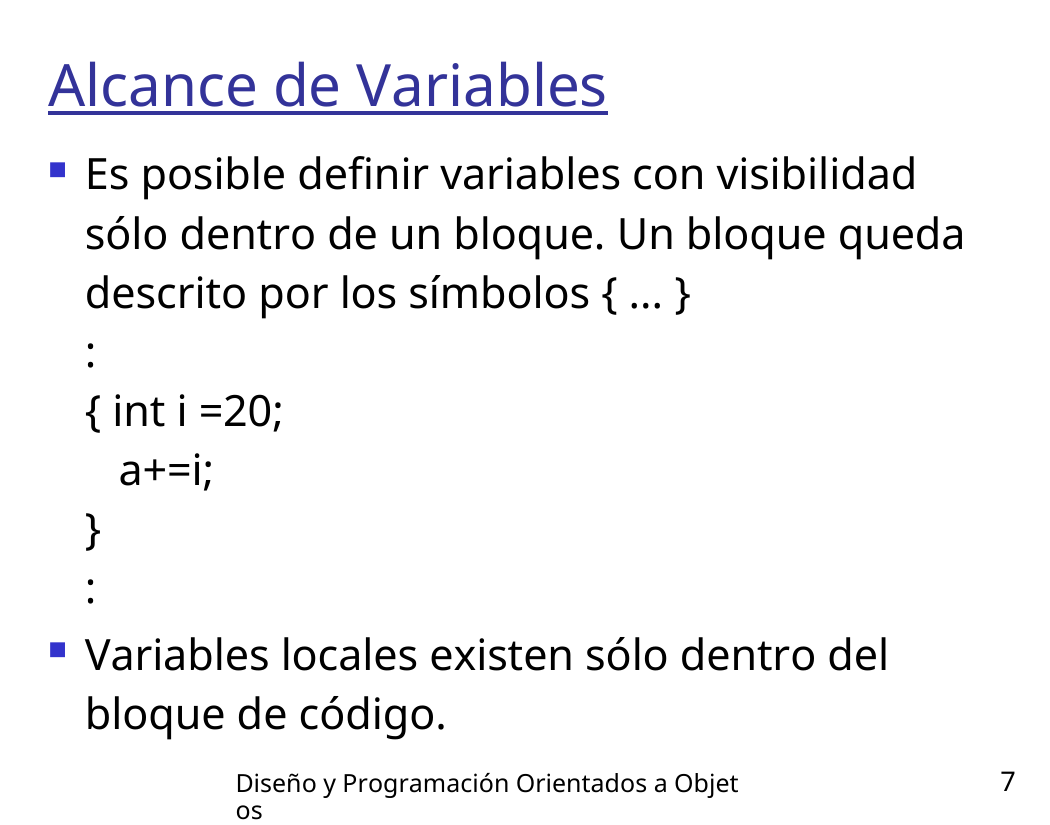

# Alcance de Variables
Es posible definir variables con visibilidad sólo dentro de un bloque. Un bloque queda descrito por los símbolos { ... }
:
{ int i =20;
 a+=i;
}
:
Variables locales existen sólo dentro del bloque de código.
Diseño y Programación Orientados a Objetos
7